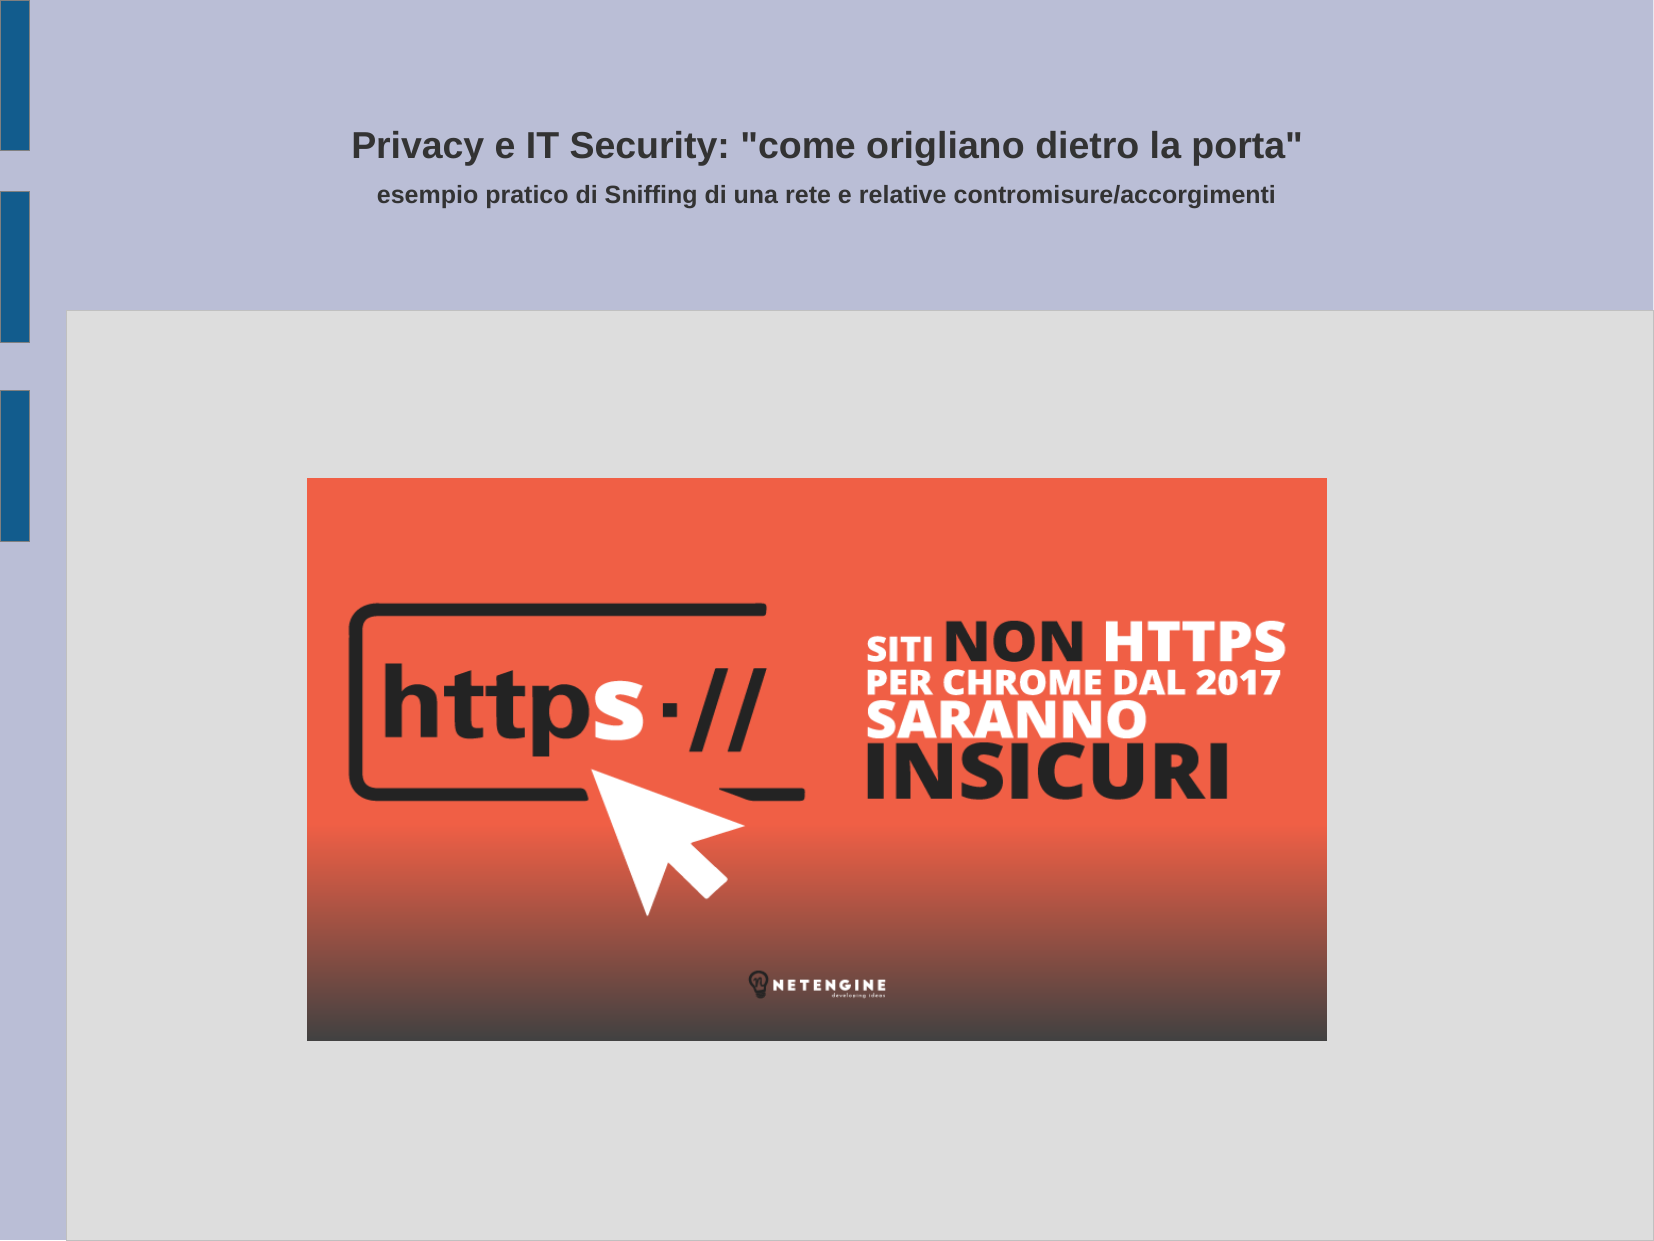

# esempio pratico di Sniffing di una rete e relative contromisure/accorgimenti
Privacy e IT Security: "come origliano dietro la porta"